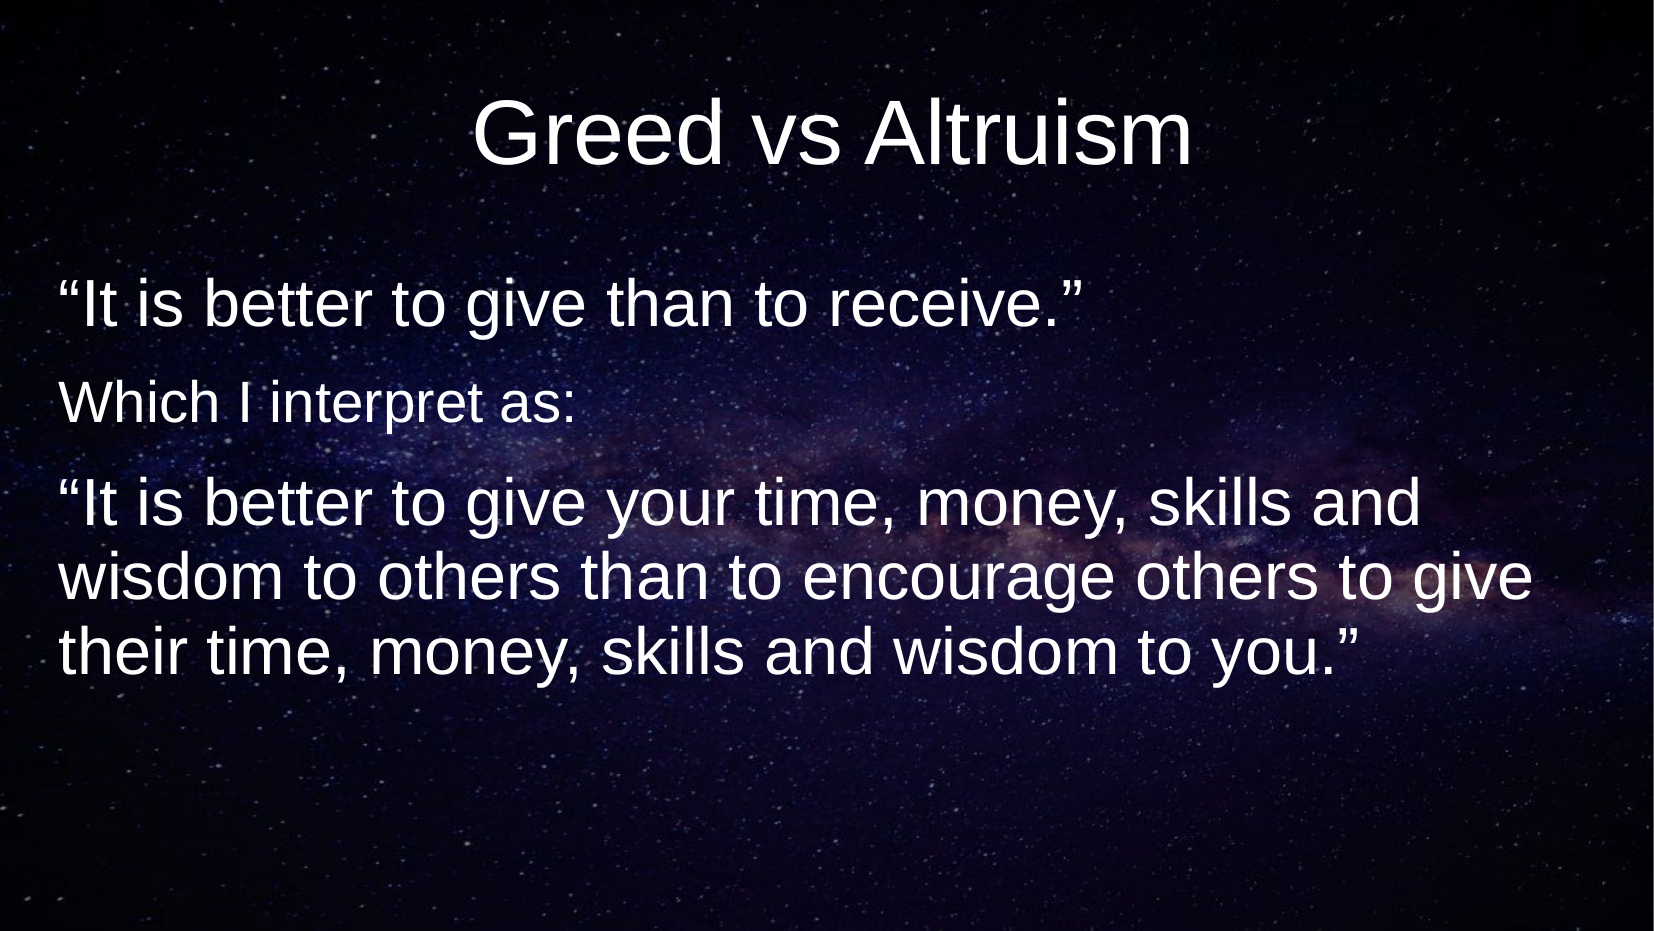

# Greed vs Altruism
“It is better to give than to receive.”
Which I interpret as:
“It is better to give your time, money, skills and wisdom to others than to encourage others to give their time, money, skills and wisdom to you.”